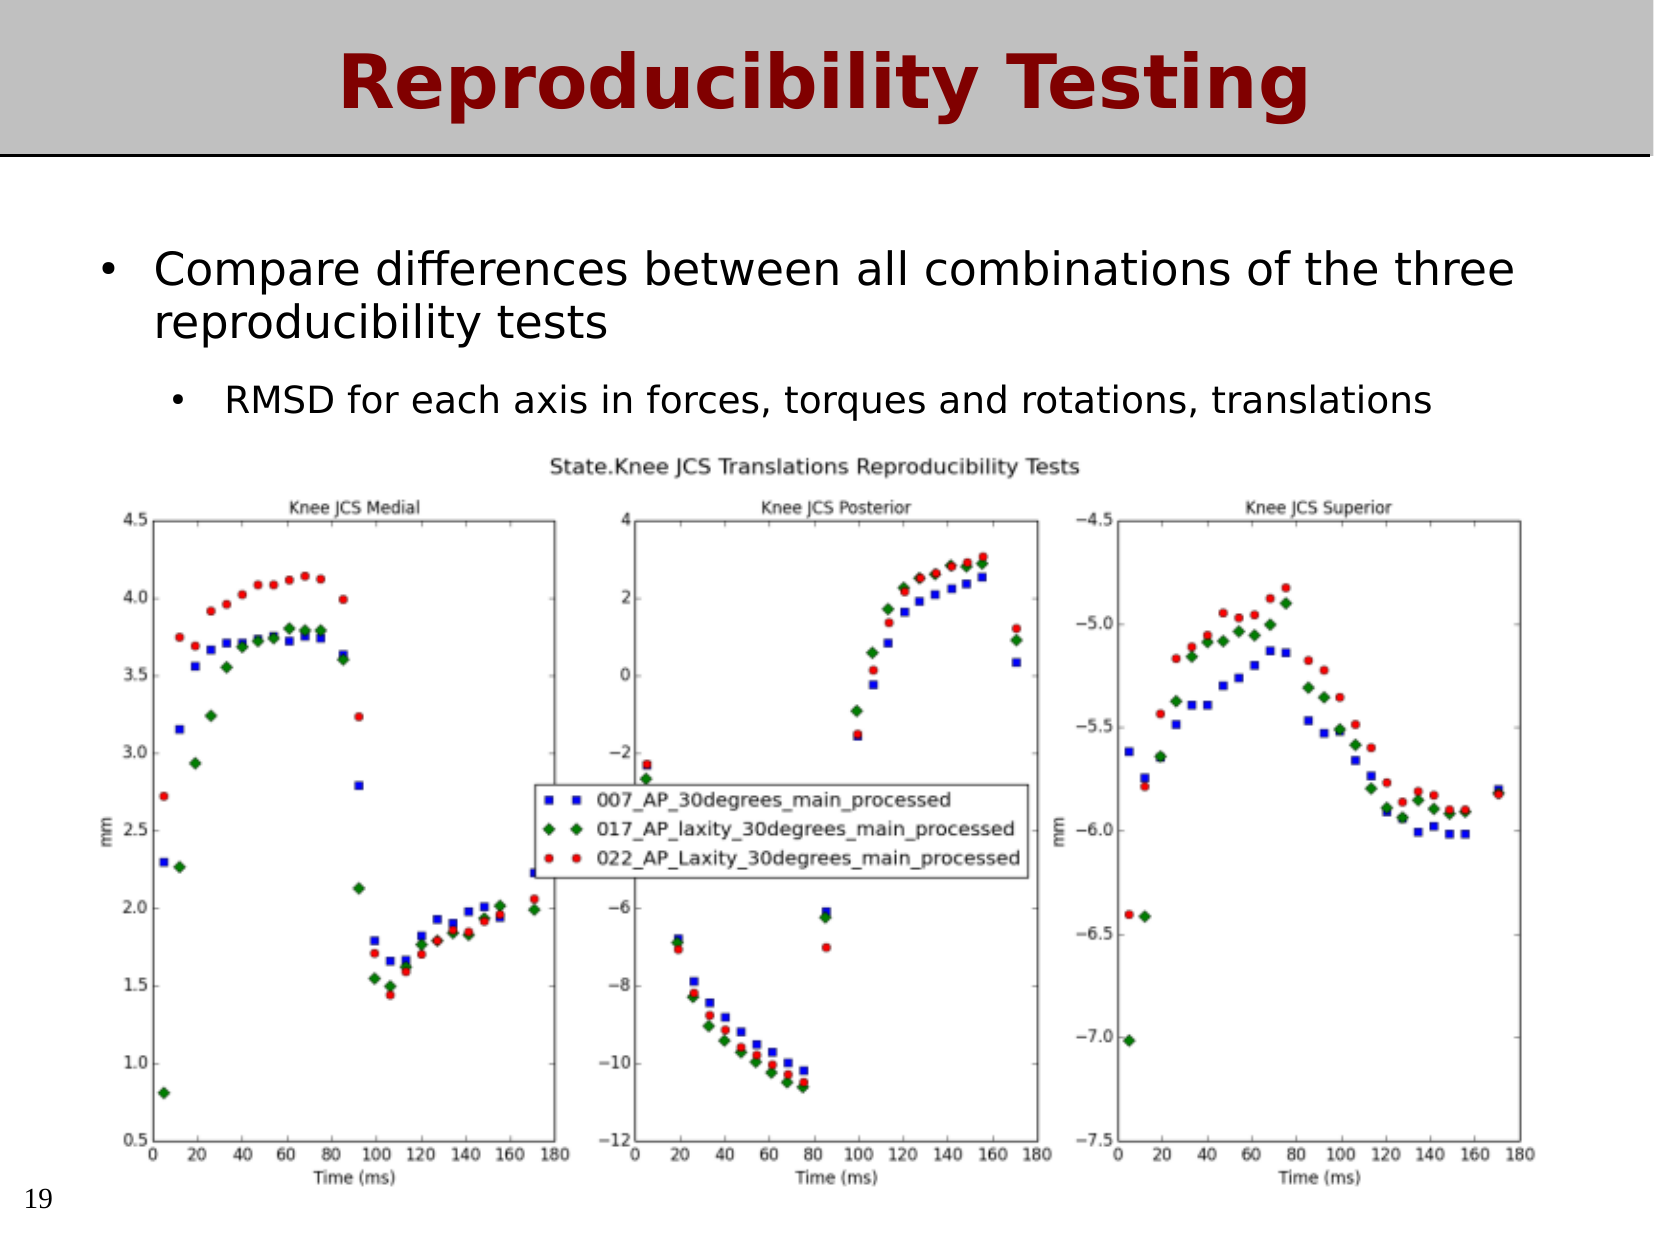

Reproducibility Testing
# Compare differences between all combinations of the three reproducibility tests
RMSD for each axis in forces, torques and rotations, translations